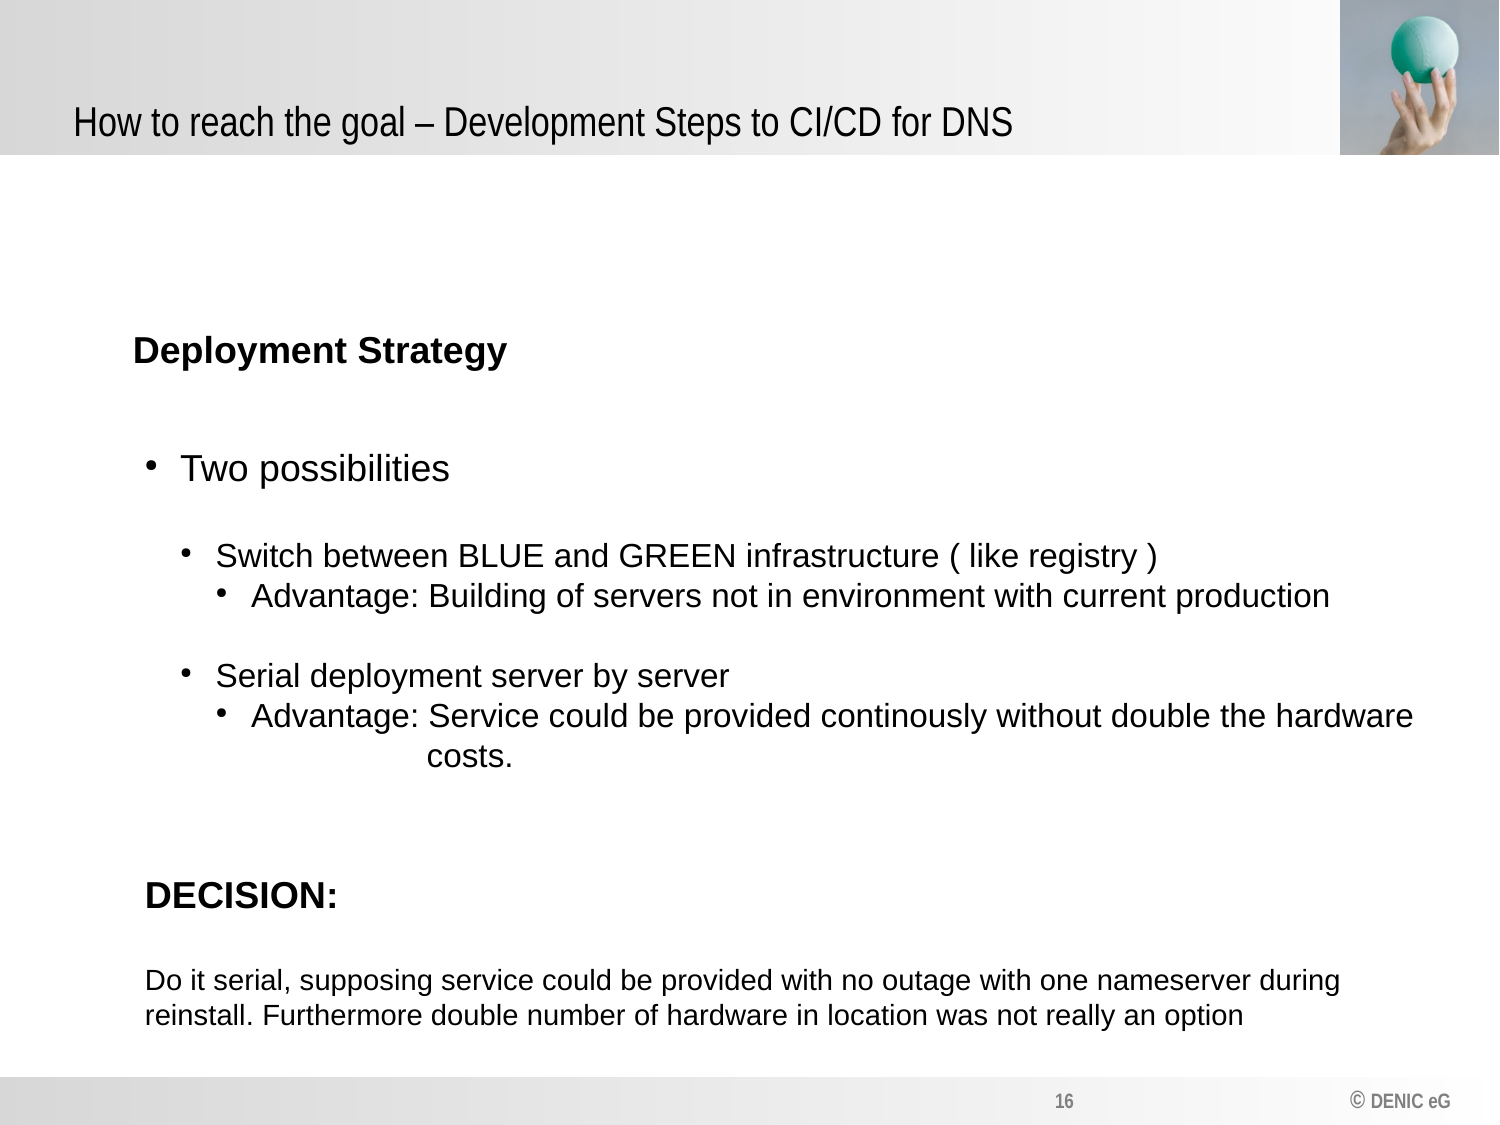

How to reach the goal – Development Steps to CI/CD for DNS
Deployment Strategy
Two possibilities
Switch between BLUE and GREEN infrastructure ( like registry )
Advantage: Building of servers not in environment with current production
Serial deployment server by server
Advantage: Service could be provided continously without double the hardware
 costs.
DECISION:
Do it serial, supposing service could be provided with no outage with one nameserver during reinstall. Furthermore double number of hardware in location was not really an option
 © DENIC eG